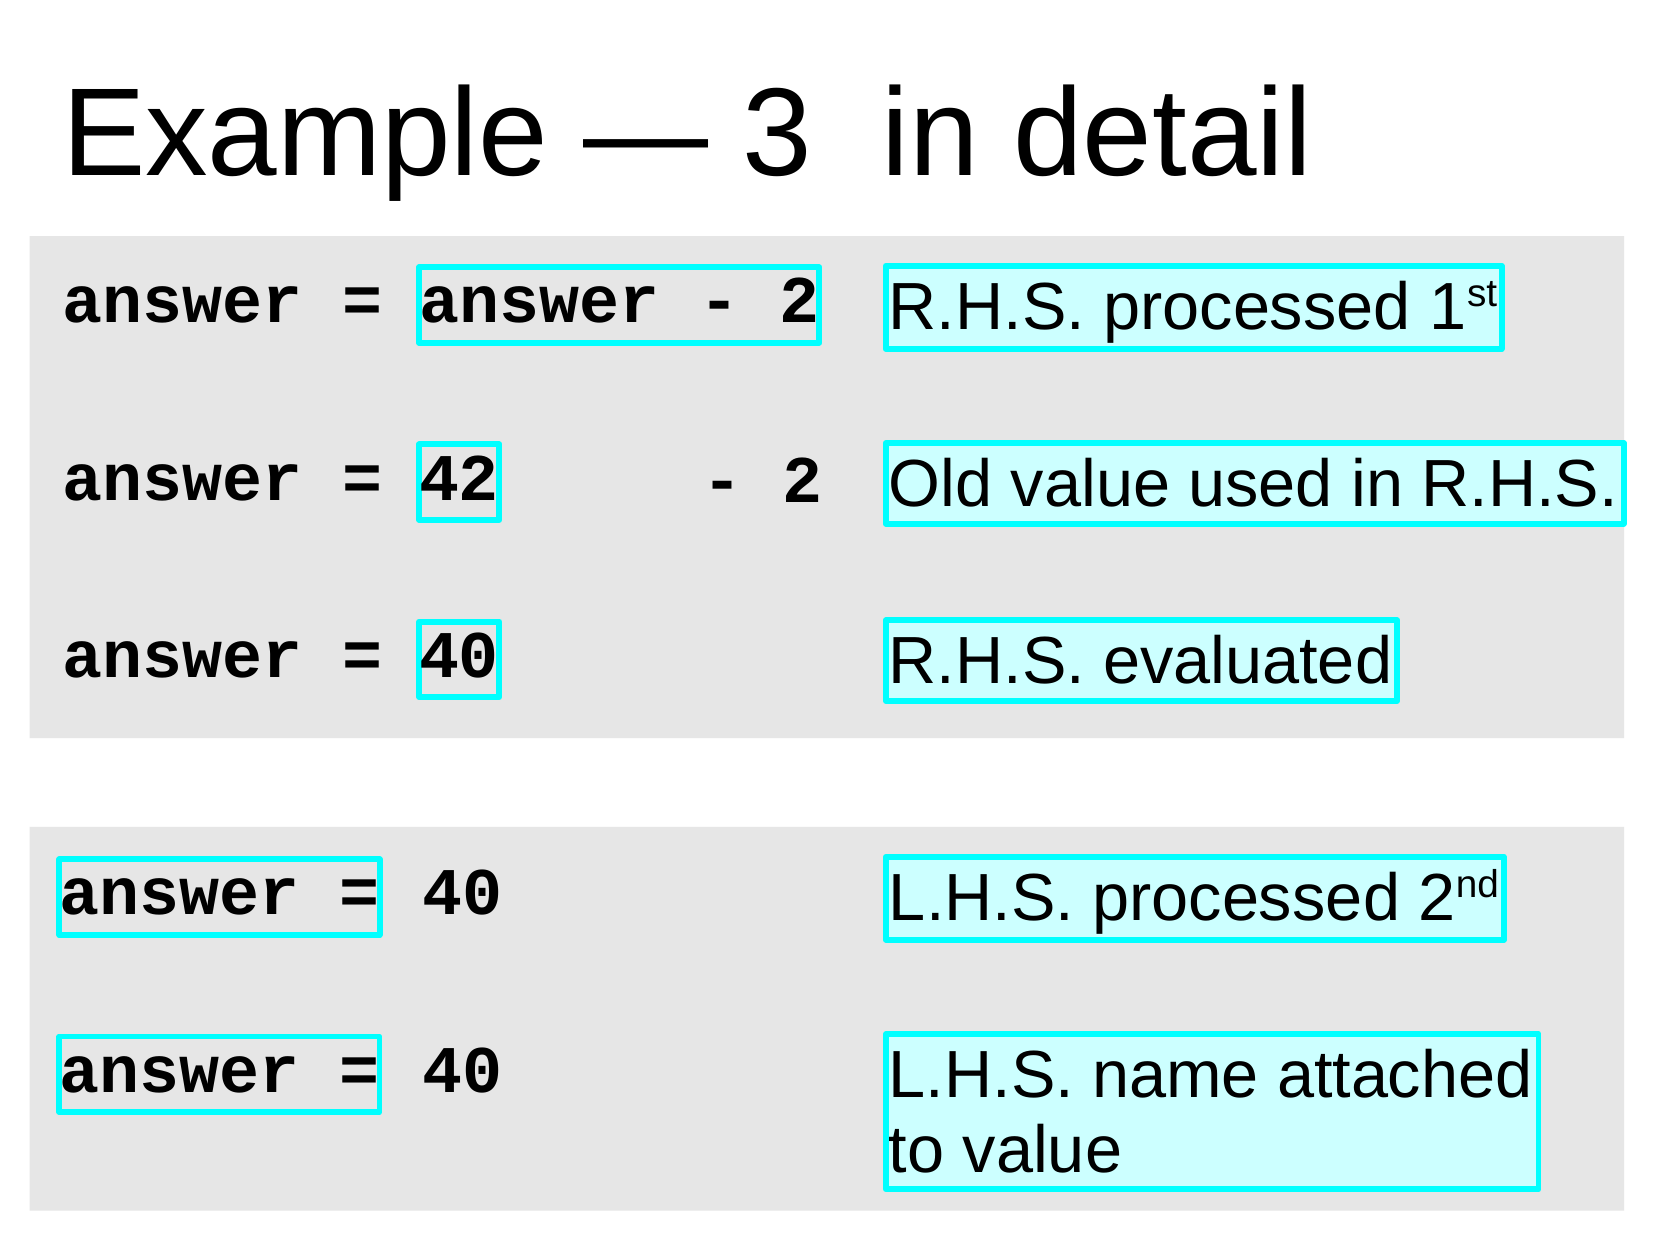

Example ― 3 in detail
answer
=
R.H.S. processed 1st
answer - 2
answer
=
Old value used in R.H.S.
42
- 2
answer
=
R.H.S. evaluated
40
40
L.H.S. processed 2nd
answer =
40
L.H.S. name attached
to value
answer =
113